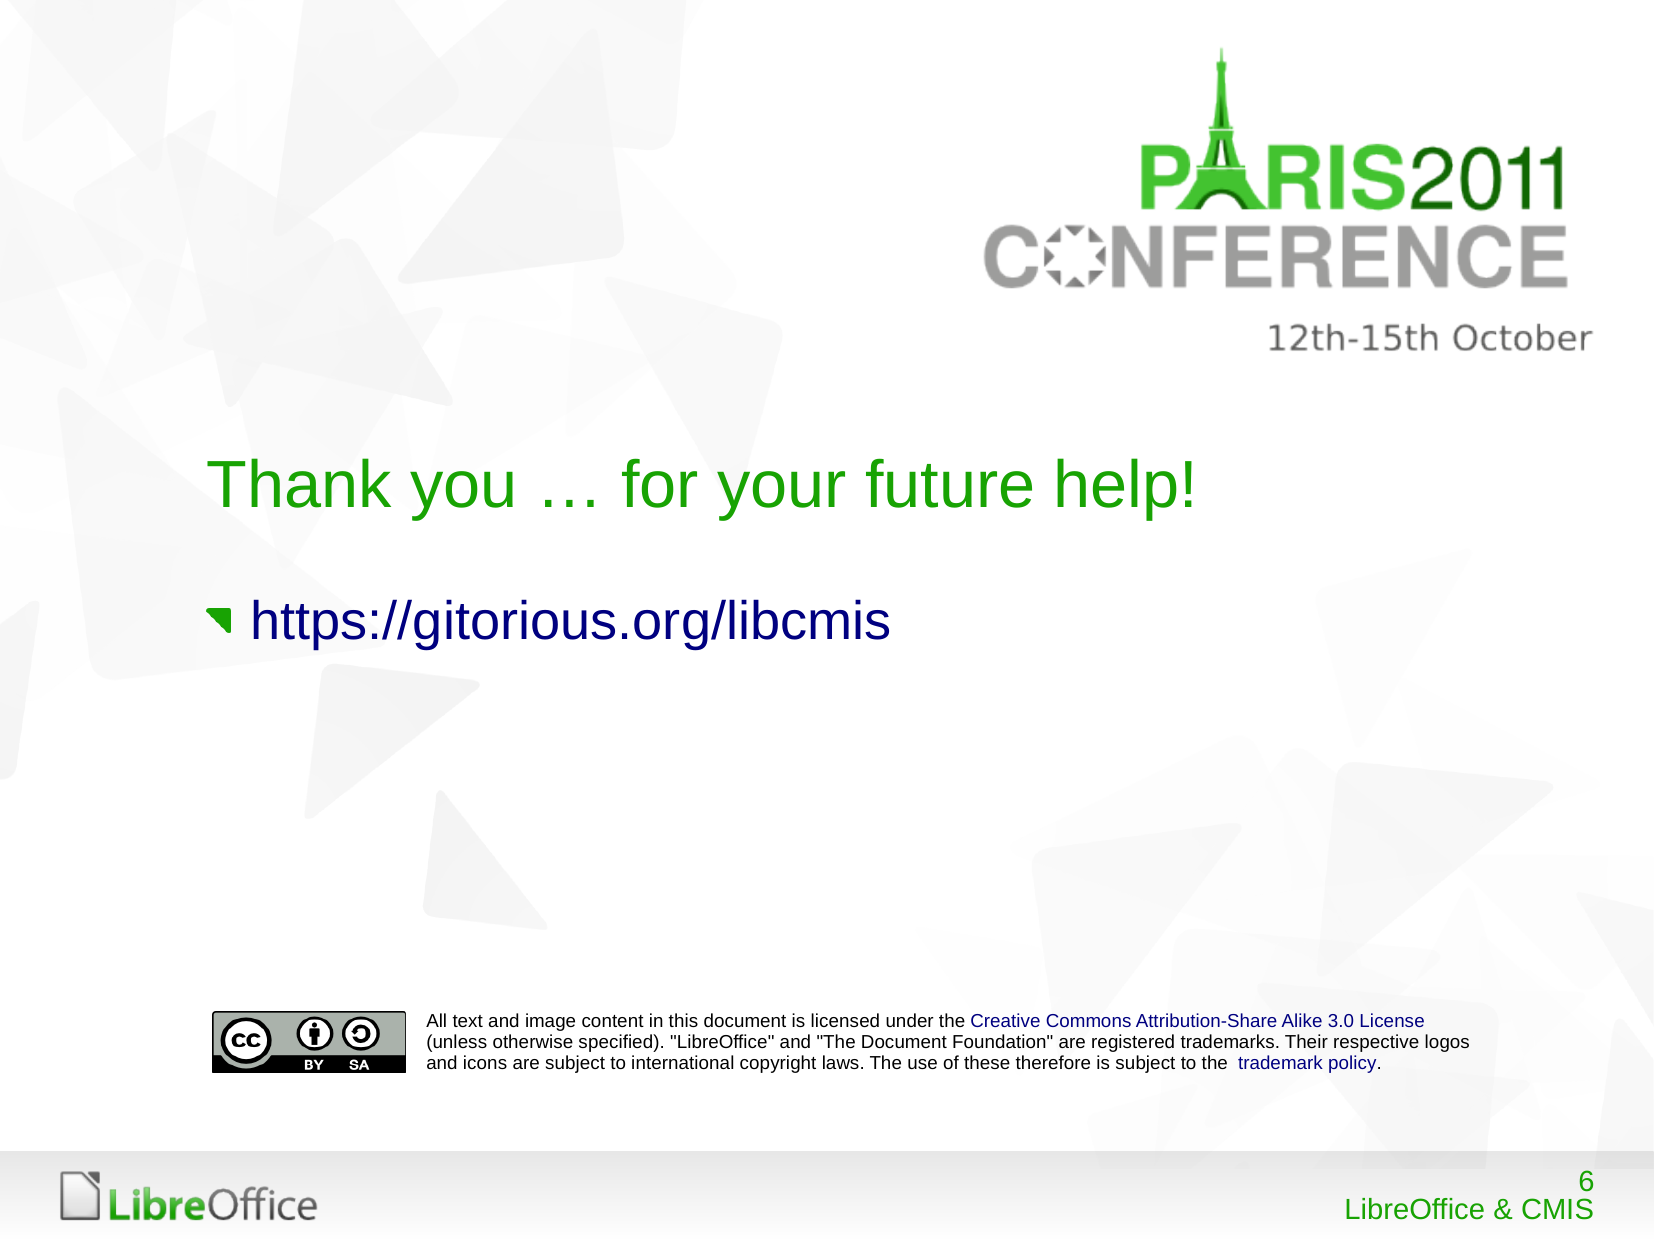

# Thank you … for your future help!
https://gitorious.org/libcmis
6
LibreOffice & CMIS